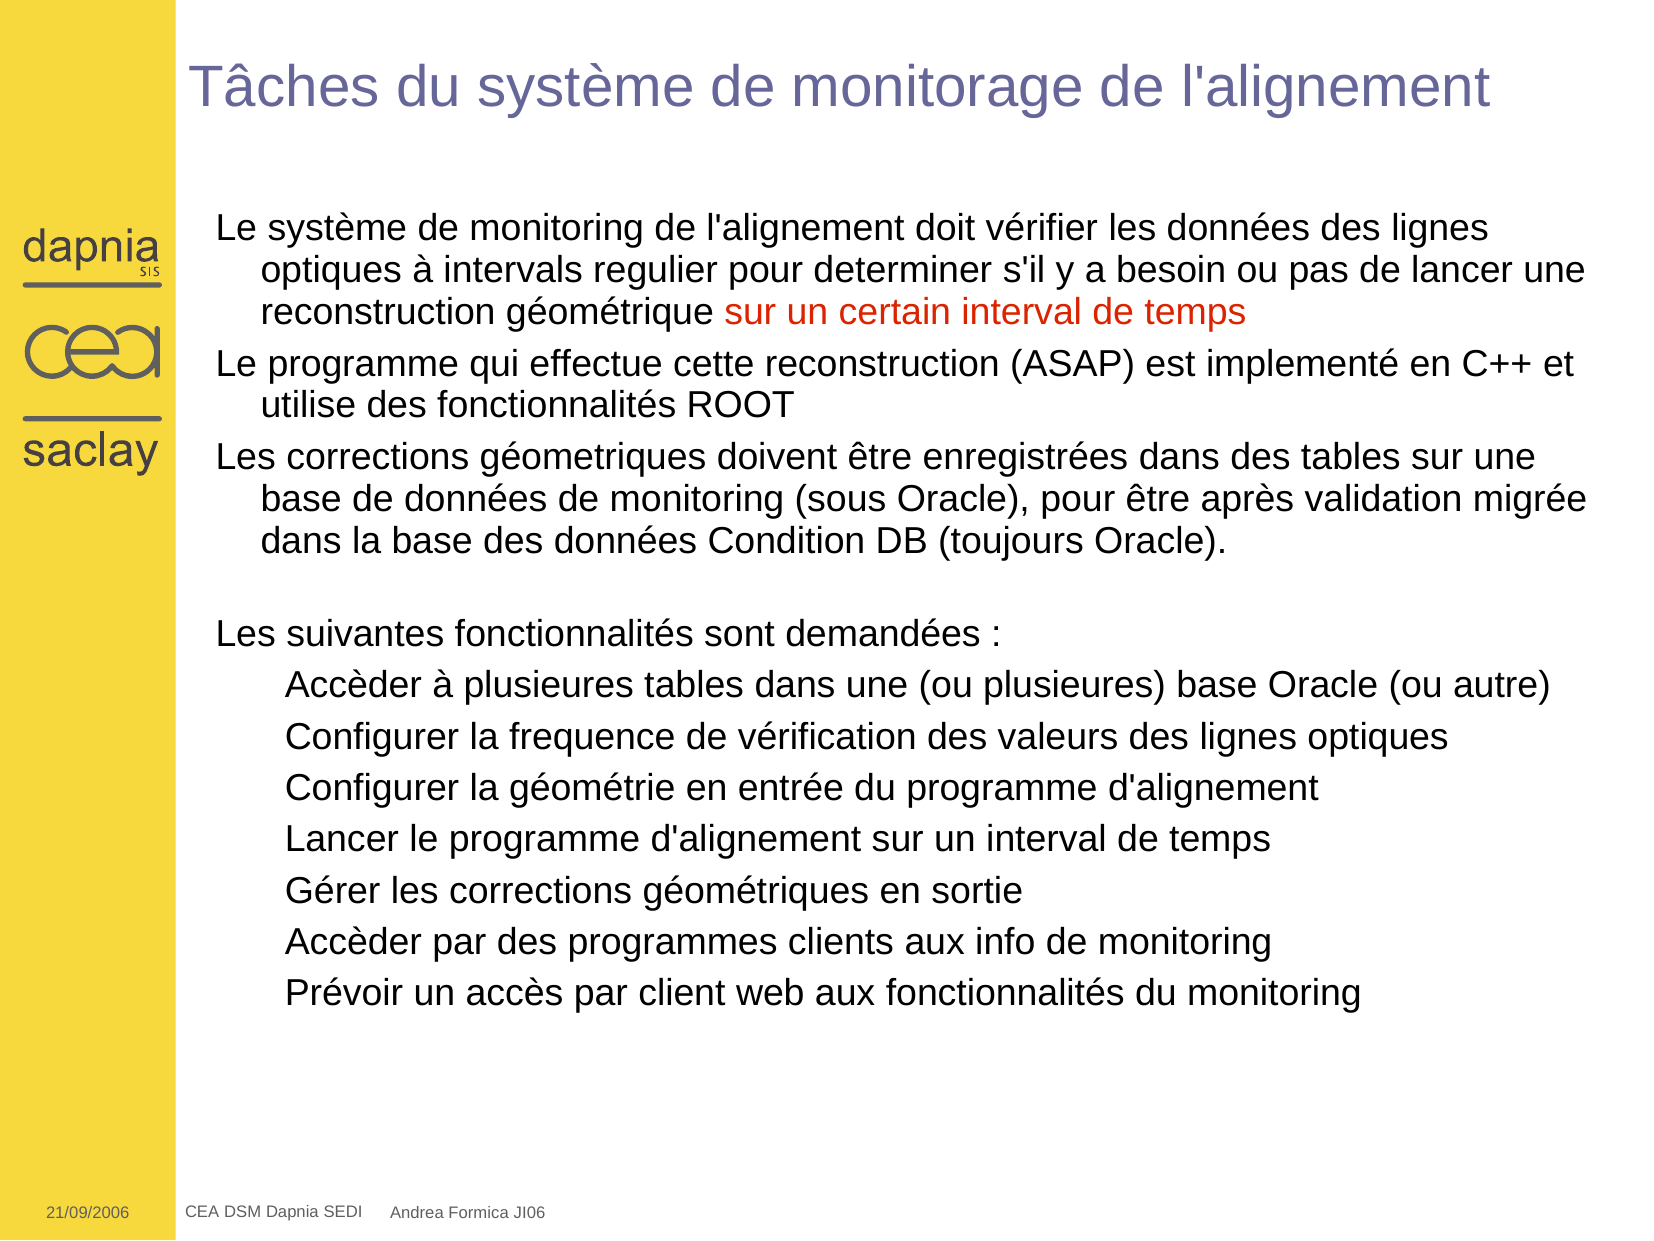

# Tâches du système de monitorage de l'alignement
Le système de monitoring de l'alignement doit vérifier les données des lignes optiques à intervals regulier pour determiner s'il y a besoin ou pas de lancer une reconstruction géométrique sur un certain interval de temps
Le programme qui effectue cette reconstruction (ASAP) est implementé en C++ et utilise des fonctionnalités ROOT
Les corrections géometriques doivent être enregistrées dans des tables sur une base de données de monitoring (sous Oracle), pour être après validation migrée dans la base des données Condition DB (toujours Oracle).
Les suivantes fonctionnalités sont demandées :
Accèder à plusieures tables dans une (ou plusieures) base Oracle (ou autre)
Configurer la frequence de vérification des valeurs des lignes optiques
Configurer la géométrie en entrée du programme d'alignement
Lancer le programme d'alignement sur un interval de temps
Gérer les corrections géométriques en sortie
Accèder par des programmes clients aux info de monitoring
Prévoir un accès par client web aux fonctionnalités du monitoring
21/09/2006
Andrea Formica JI06